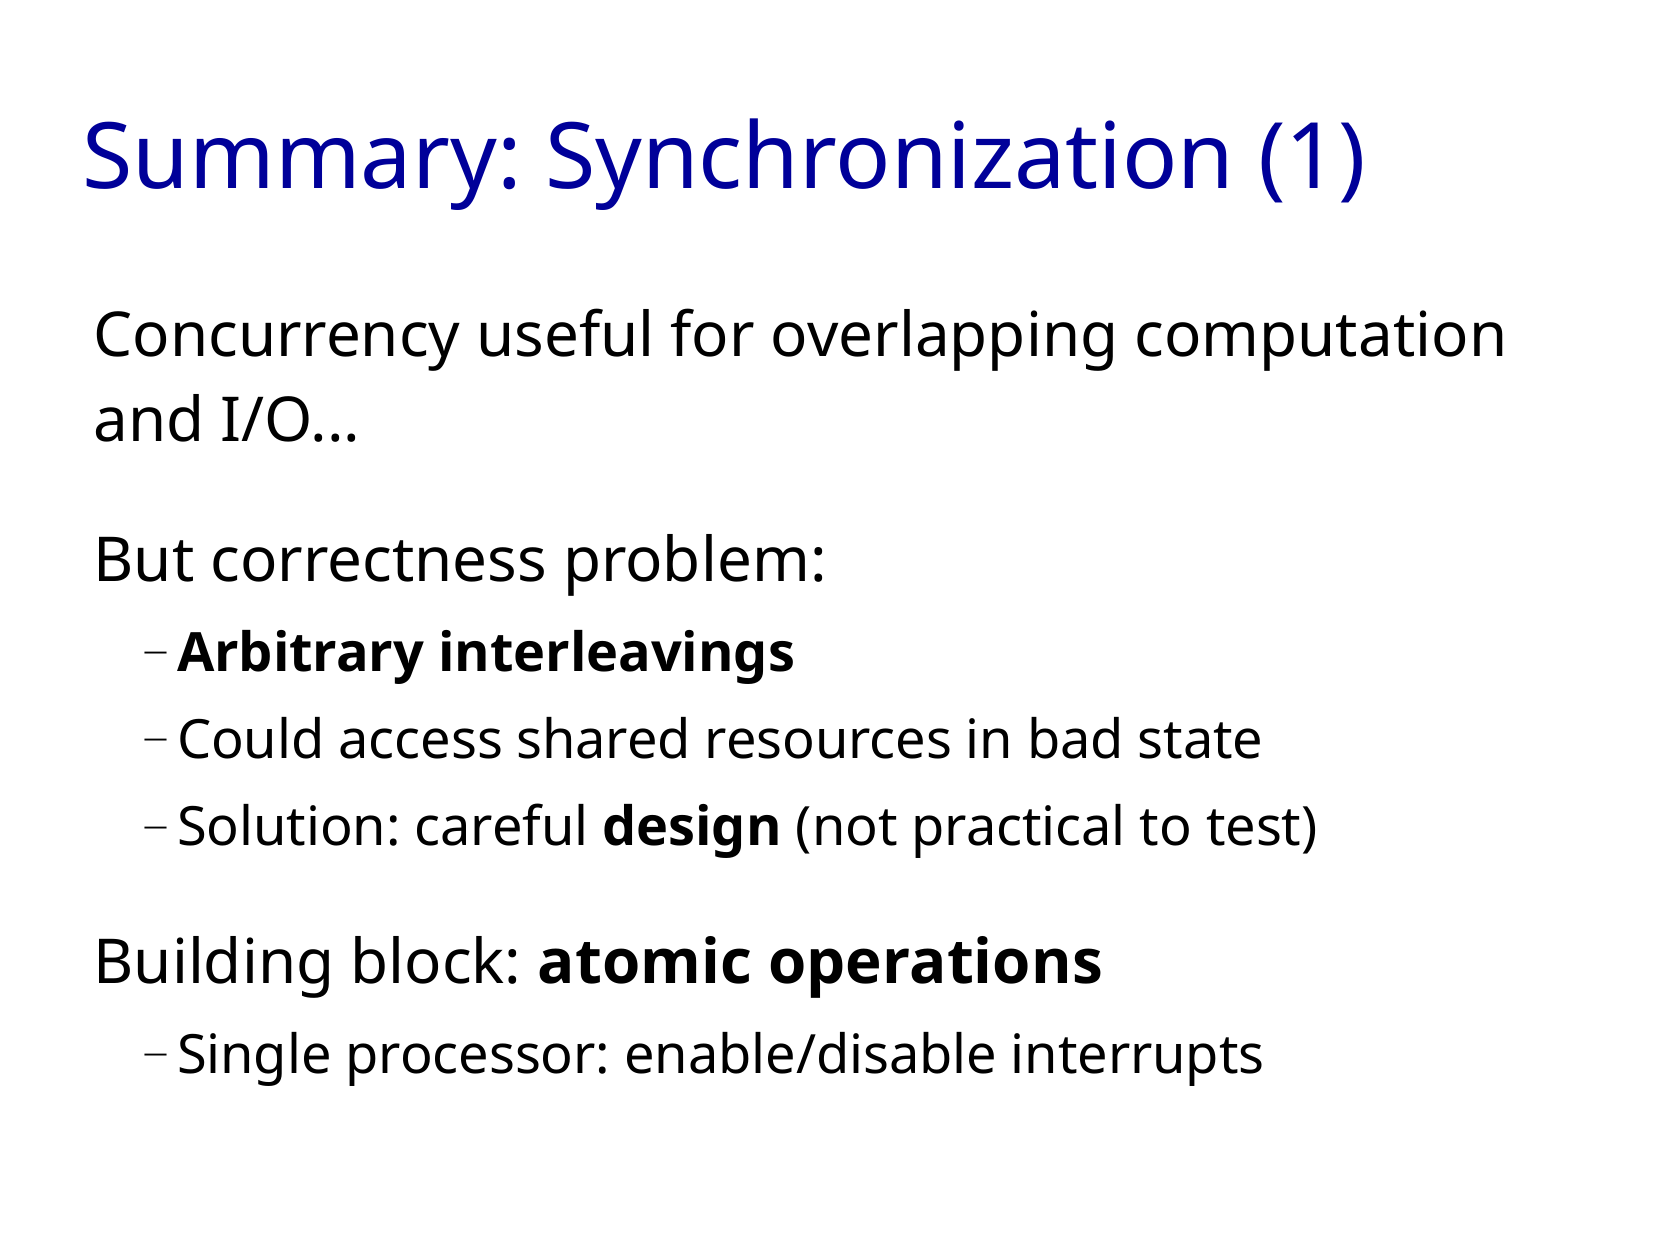

# Summary: Synchronization (1)
Concurrency useful for overlapping computation and I/O...
But correctness problem:
Arbitrary interleavings
Could access shared resources in bad state
Solution: careful design (not practical to test)
Building block: atomic operations
Single processor: enable/disable interrupts